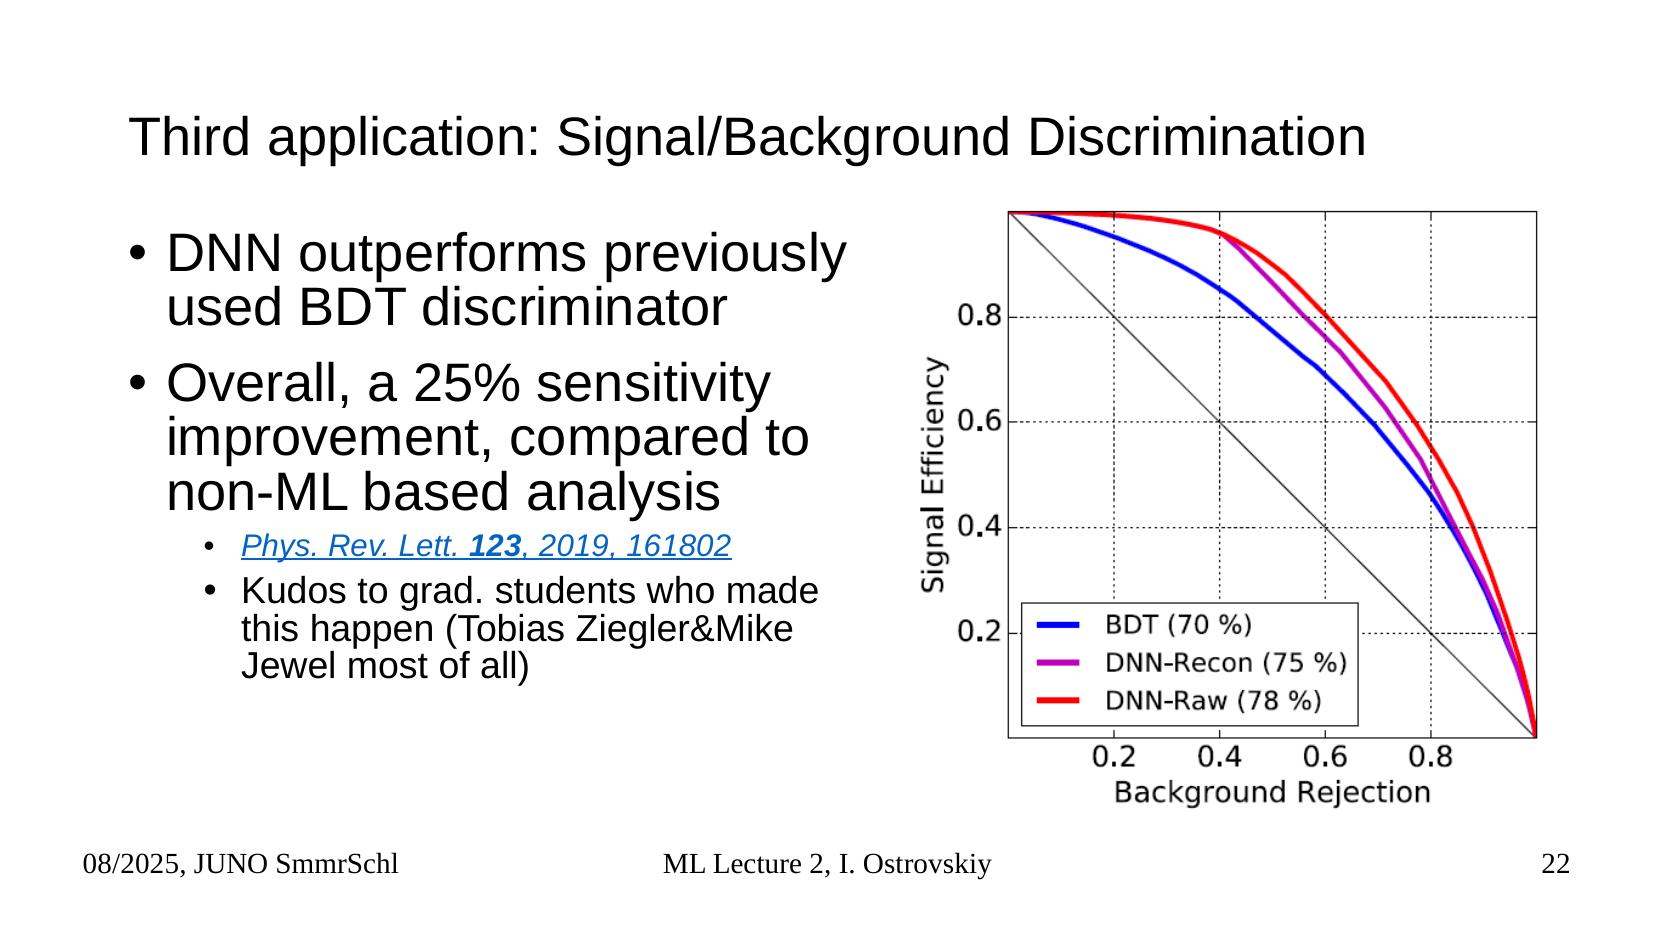

# Third application: Signal/Background Discrimination
DNN outperforms previously used BDT discriminator
Overall, a 25% sensitivity improvement, compared to non-ML based analysis
Phys. Rev. Lett. 123, 2019, 161802
Kudos to grad. students who made this happen (Tobias Ziegler&Mike Jewel most of all)
08/2025, JUNO SmmrSchl
ML Lecture 2, I. Ostrovskiy
22